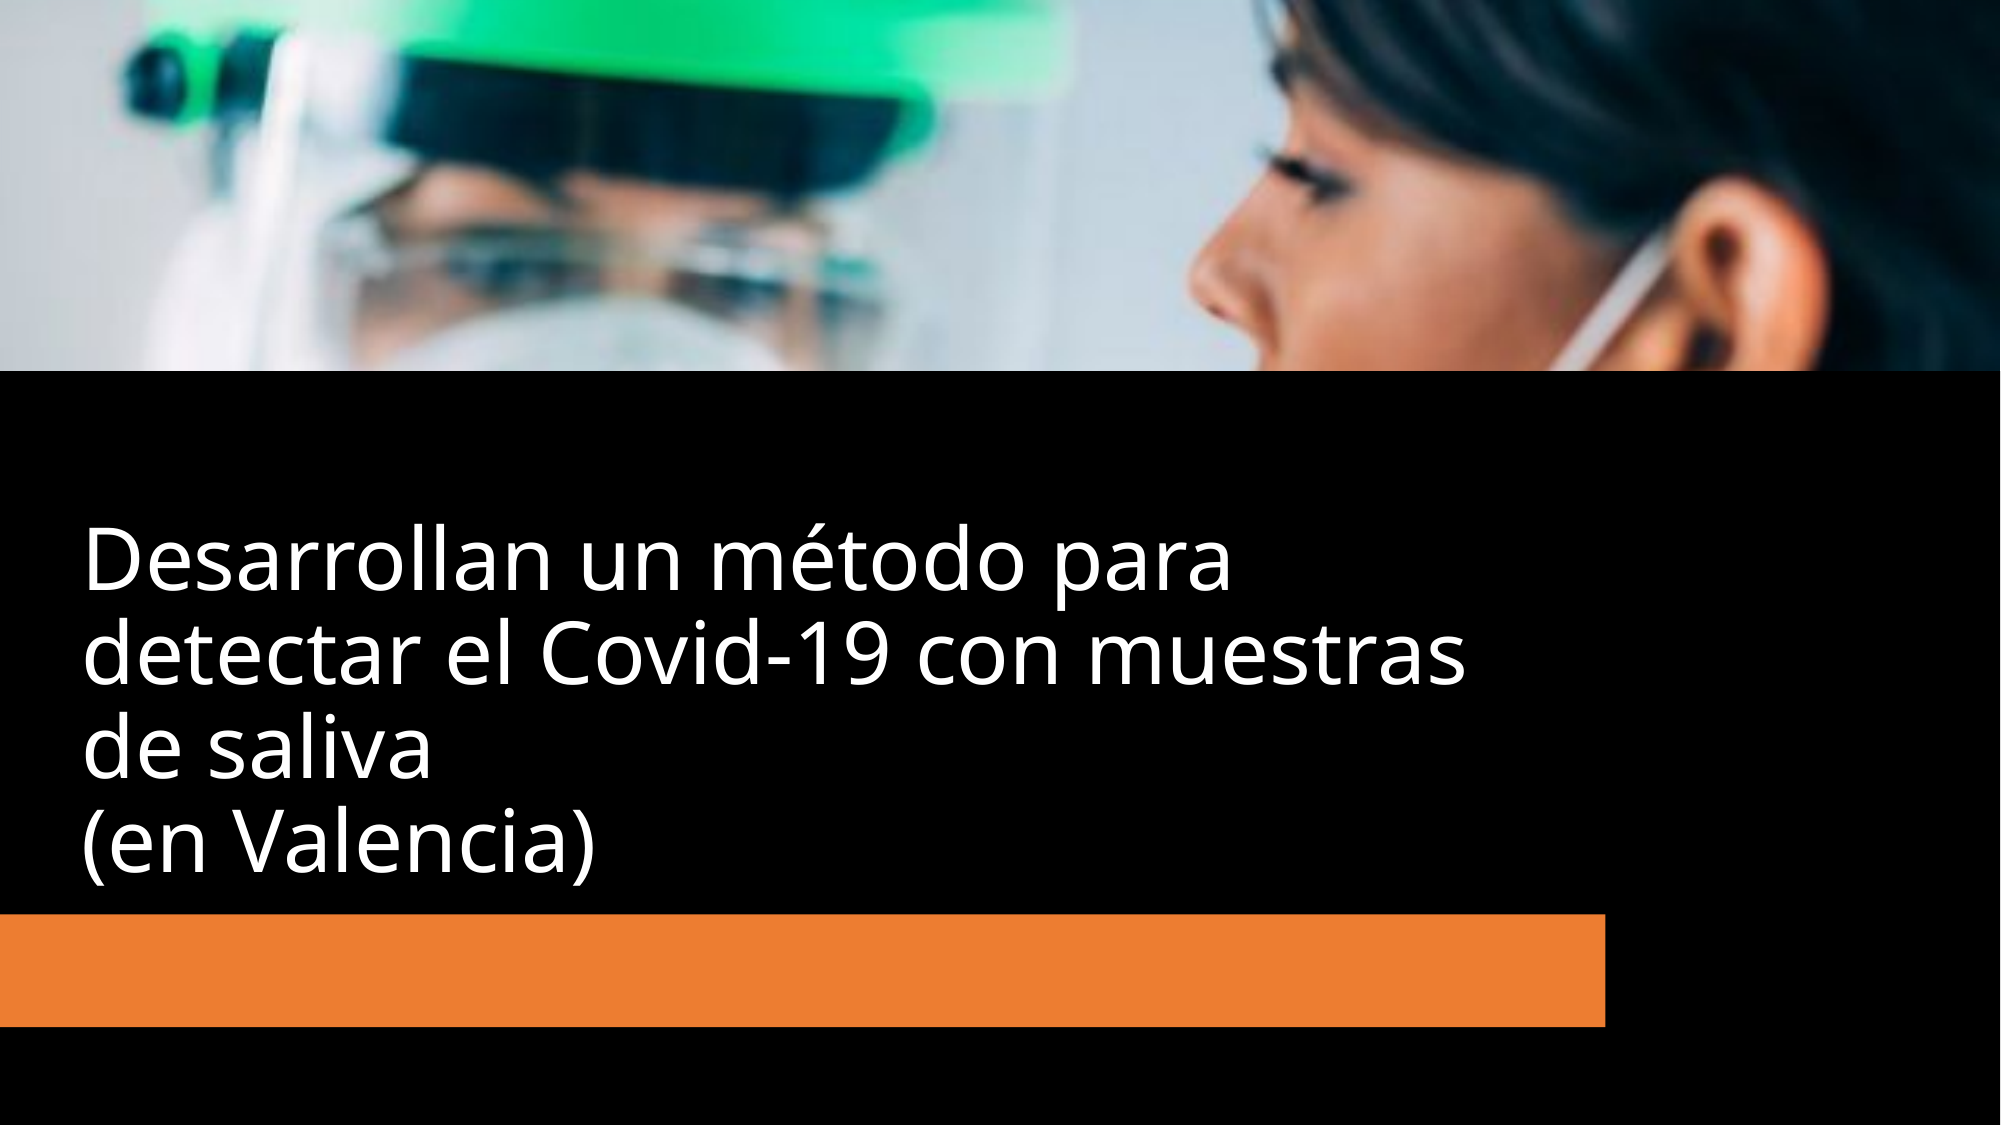

# Desarrollan un método para detectar el Covid-19 con muestras de saliva (en Valencia)